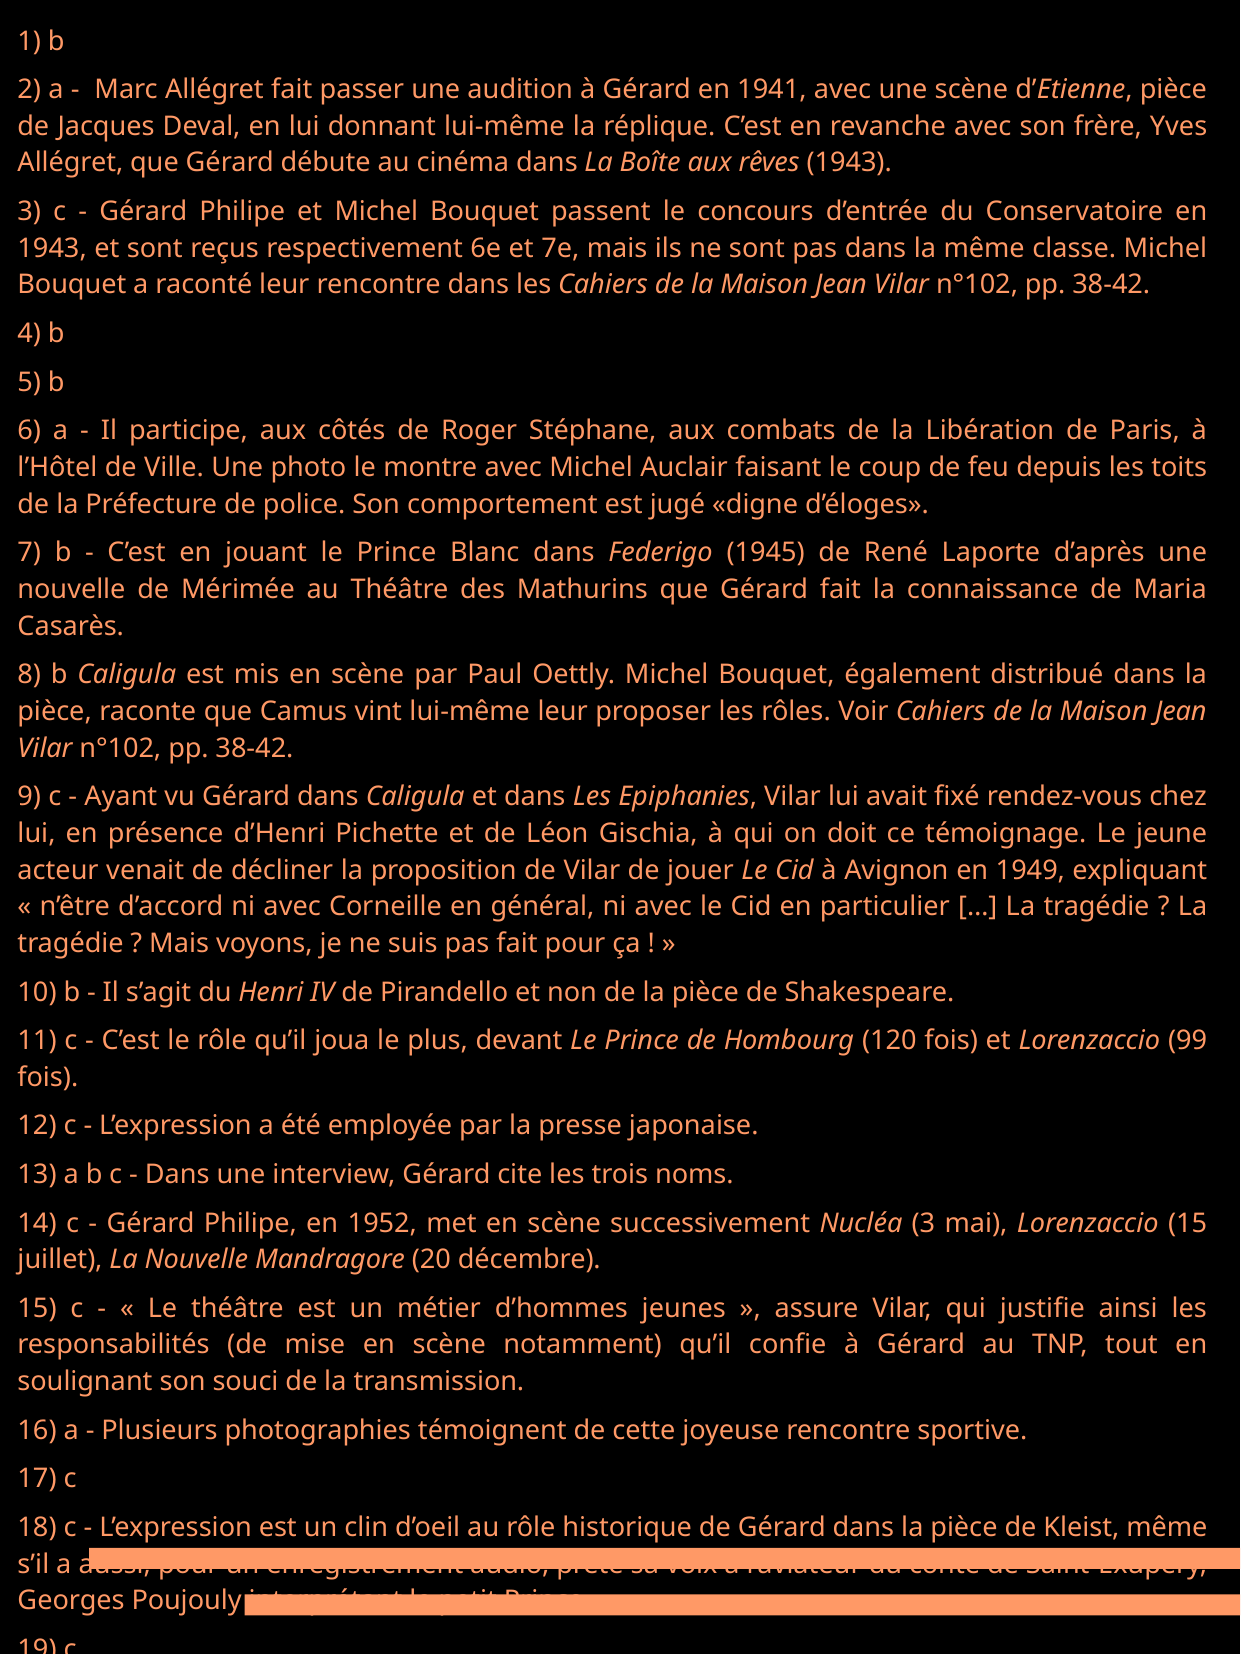

1) b
2) a - Marc Allégret fait passer une audition à Gérard en 1941, avec une scène d’Etienne, pièce de Jacques Deval, en lui donnant lui-même la réplique. C’est en revanche avec son frère, Yves Allégret, que Gérard débute au cinéma dans La Boîte aux rêves (1943).
3) c - Gérard Philipe et Michel Bouquet passent le concours d’entrée du Conservatoire en 1943, et sont reçus respectivement 6e et 7e, mais ils ne sont pas dans la même classe. Michel Bouquet a raconté leur rencontre dans les Cahiers de la Maison Jean Vilar n°102, pp. 38-42.
4) b
5) b
6) a - Il participe, aux côtés de Roger Stéphane, aux combats de la Libération de Paris, à l’Hôtel de Ville. Une photo le montre avec Michel Auclair faisant le coup de feu depuis les toits de la Préfecture de police. Son comportement est jugé «digne d’éloges».
7) b - C’est en jouant le Prince Blanc dans Federigo (1945) de René Laporte d’après une nouvelle de Mérimée au Théâtre des Mathurins que Gérard fait la connaissance de Maria Casarès.
8) b Caligula est mis en scène par Paul Oettly. Michel Bouquet, également distribué dans la pièce, raconte que Camus vint lui-même leur proposer les rôles. Voir Cahiers de la Maison Jean Vilar n°102, pp. 38-42.
9) c - Ayant vu Gérard dans Caligula et dans Les Epiphanies, Vilar lui avait fixé rendez-vous chez lui, en présence d’Henri Pichette et de Léon Gischia, à qui on doit ce témoignage. Le jeune acteur venait de décliner la proposition de Vilar de jouer Le Cid à Avignon en 1949, expliquant « n’être d’accord ni avec Corneille en général, ni avec le Cid en particulier […] La tragédie ? La tragédie ? Mais voyons, je ne suis pas fait pour ça ! »
10) b - Il s’agit du Henri IV de Pirandello et non de la pièce de Shakespeare.
11) c - C’est le rôle qu’il joua le plus, devant Le Prince de Hombourg (120 fois) et Lorenzaccio (99 fois).
12) c - L’expression a été employée par la presse japonaise.
13) a b c - Dans une interview, Gérard cite les trois noms.
14) c - Gérard Philipe, en 1952, met en scène successivement Nucléa (3 mai), Lorenzaccio (15 juillet), La Nouvelle Mandragore (20 décembre).
15) c - « Le théâtre est un métier d’hommes jeunes », assure Vilar, qui justifie ainsi les responsabilités (de mise en scène notamment) qu’il confie à Gérard au TNP, tout en soulignant son souci de la transmission.
16) a - Plusieurs photographies témoignent de cette joyeuse rencontre sportive.
17) c
18) c - L’expression est un clin d’oeil au rôle historique de Gérard dans la pièce de Kleist, même s’il a aussi, pour un enregistrement audio, prêté sa voix à l’aviateur du conte de Saint-Exupéry, Georges Poujouly interprétant le petit Prince.
19) c
20) c
							Source : Cahiers Maison Jean Vilar, juillet 2009